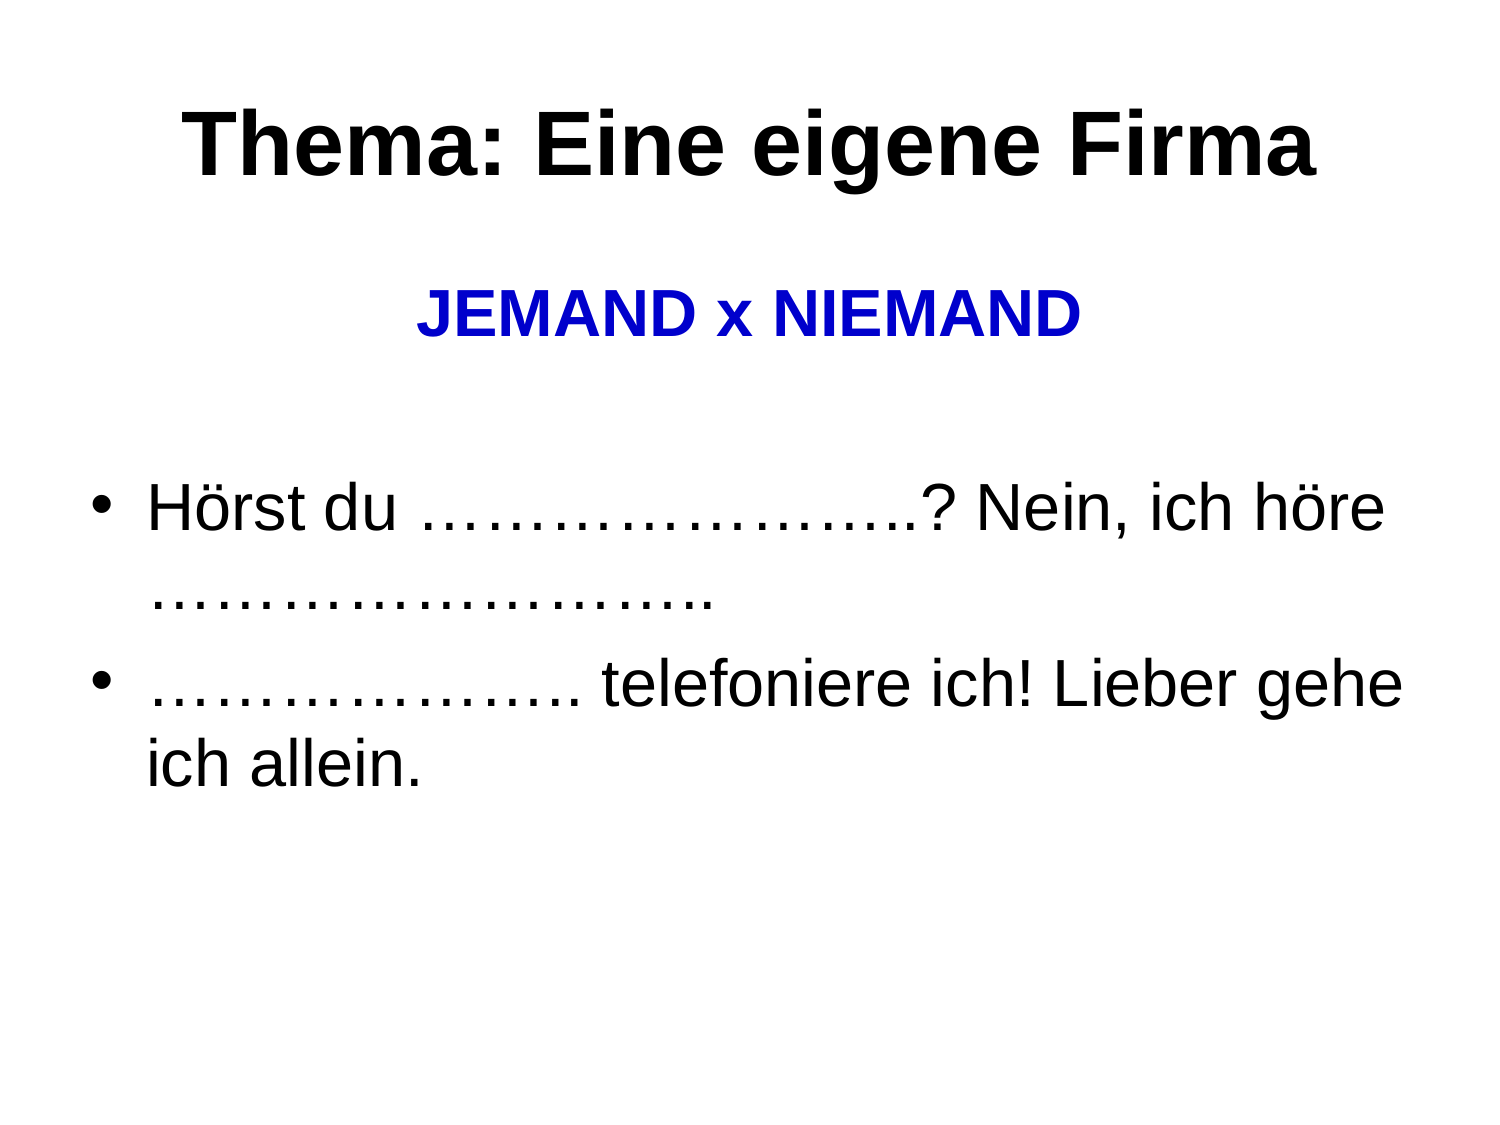

# Thema: Eine eigene Firma
JEMAND x NIEMAND
Hörst du …………………..? Nein, ich höre ……………………..
……………….. telefoniere ich! Lieber gehe ich allein.